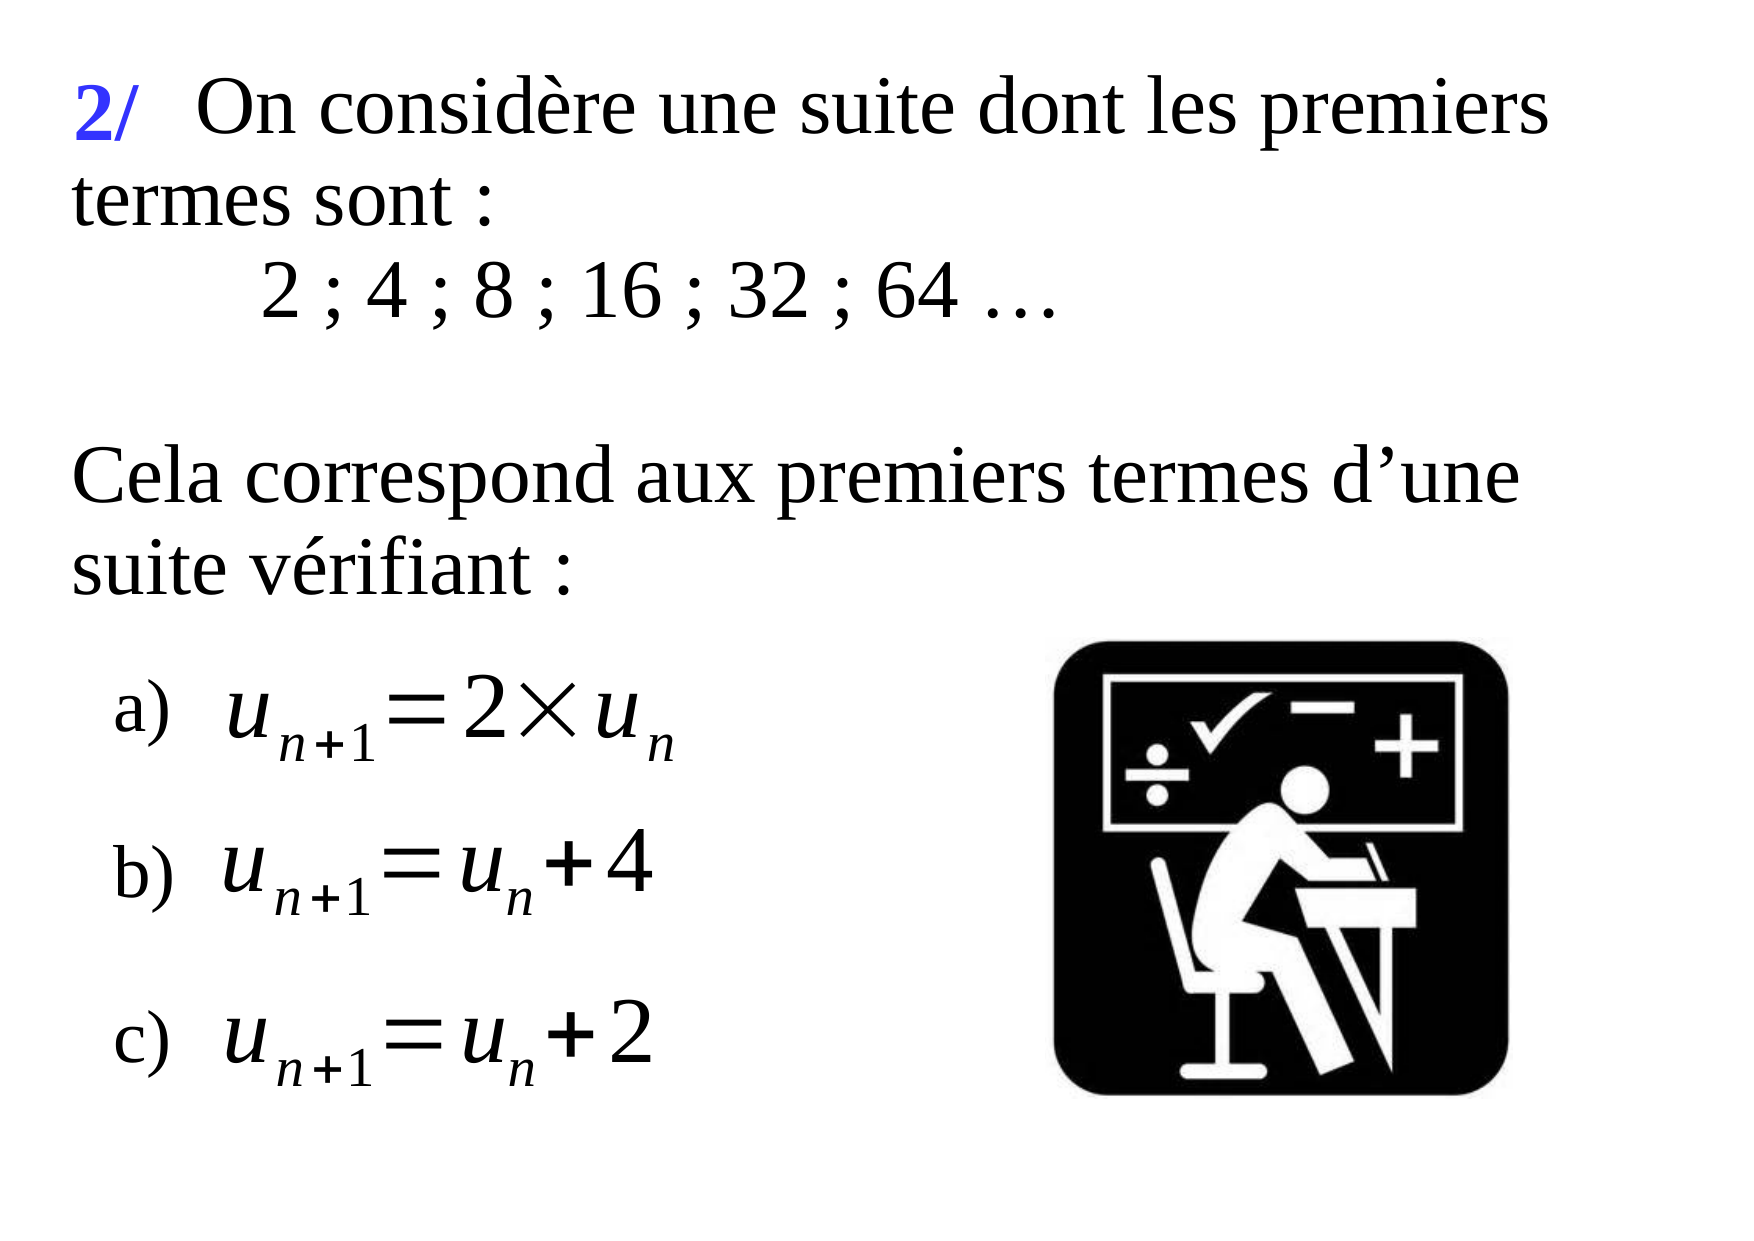

On considère une suite dont les premiers
termes sont :
		 2 ; 4 ; 8 ; 16 ; 32 ; 64 …
Cela correspond aux premiers termes d’une
suite vérifiant :
2/
a)
b)
c)